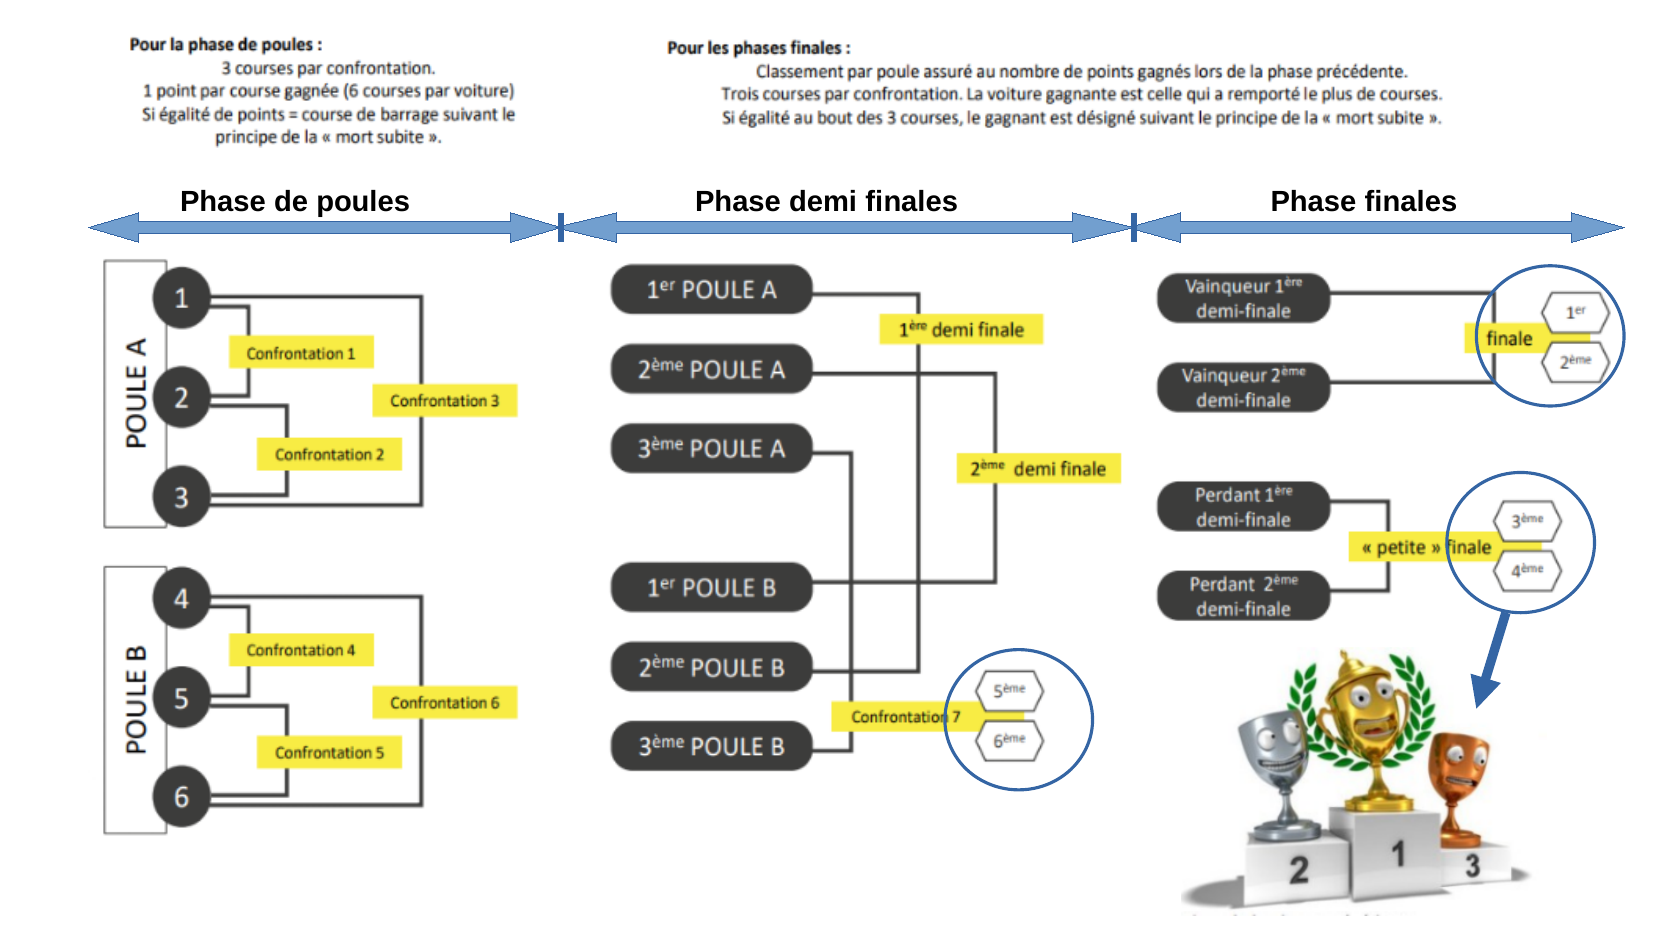

Phase demi finales
Phase finales
Phase de poules